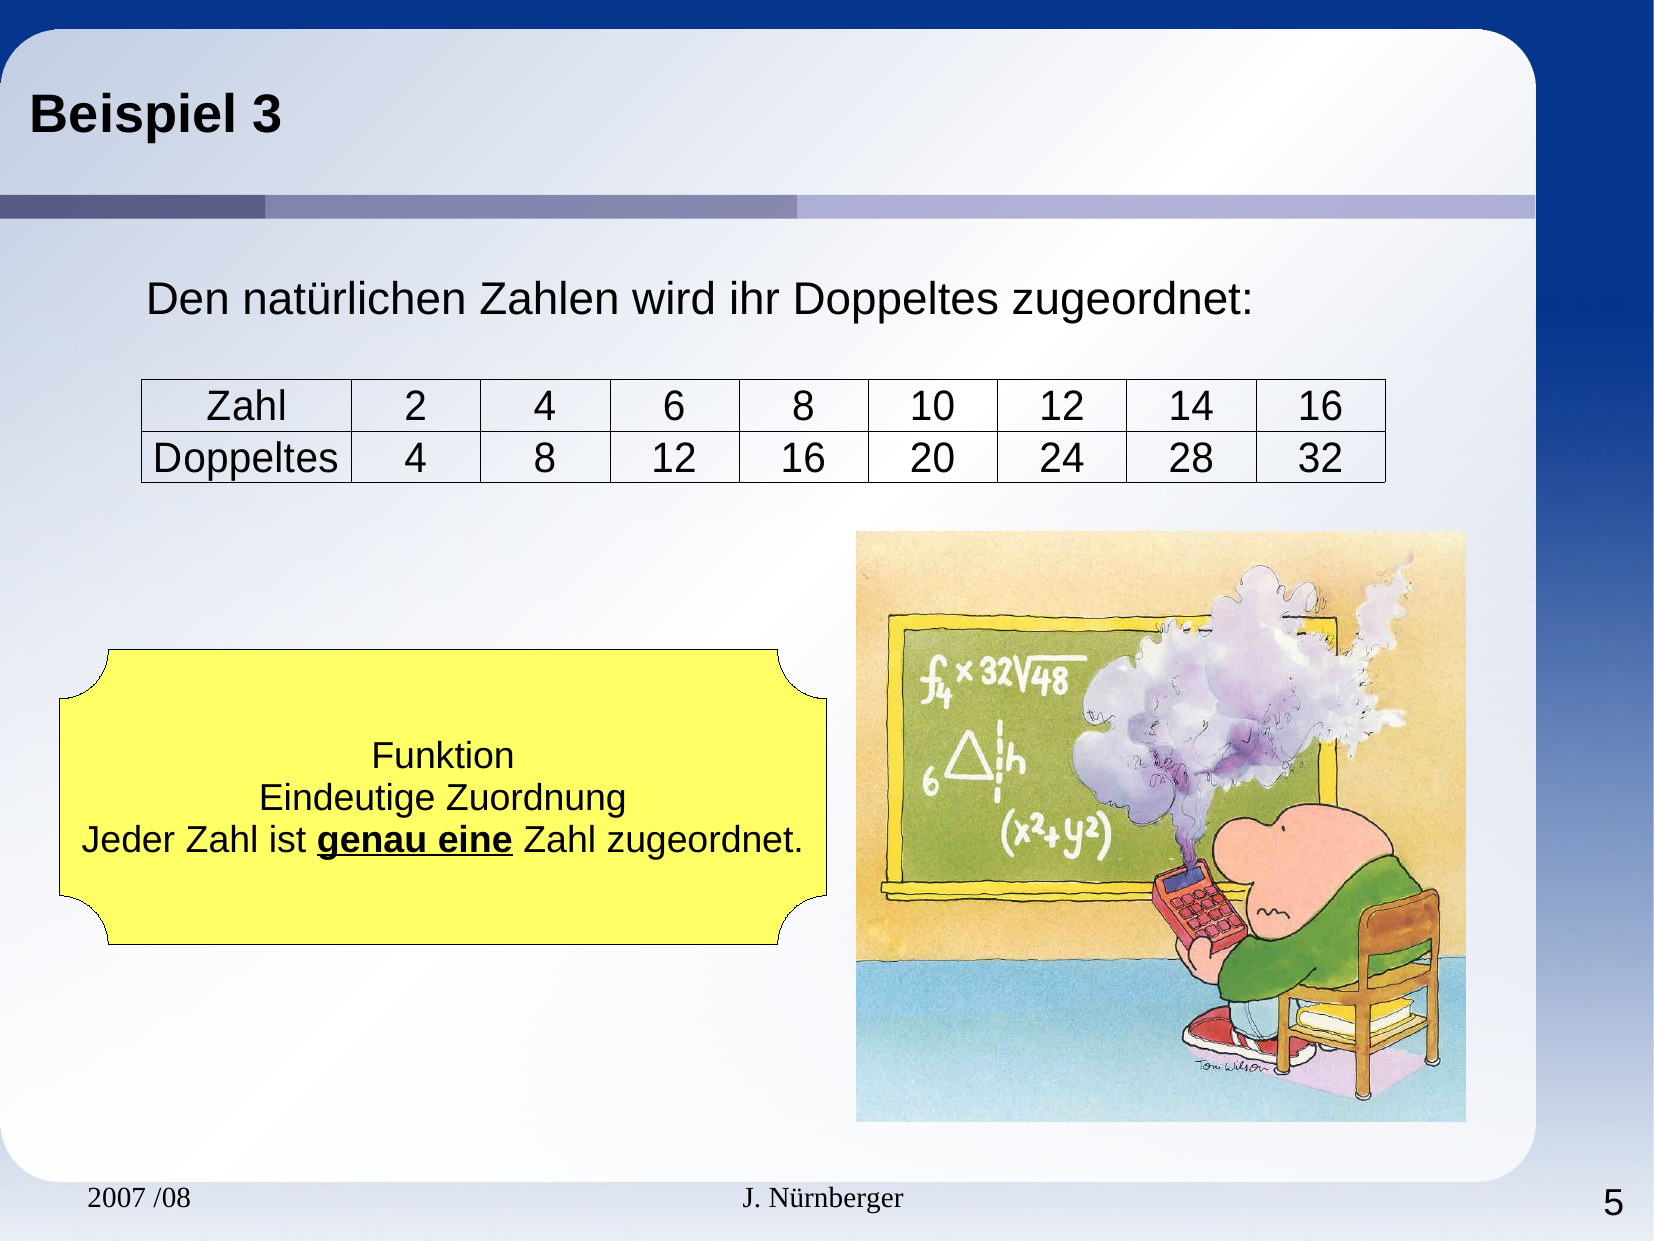

# Beispiel 3
Den natürlichen Zahlen wird ihr Doppeltes zugeordnet:
Funktion
Eindeutige Zuordnung
Jeder Zahl ist genau eine Zahl zugeordnet.
2007 /08
J. Nürnberger
5